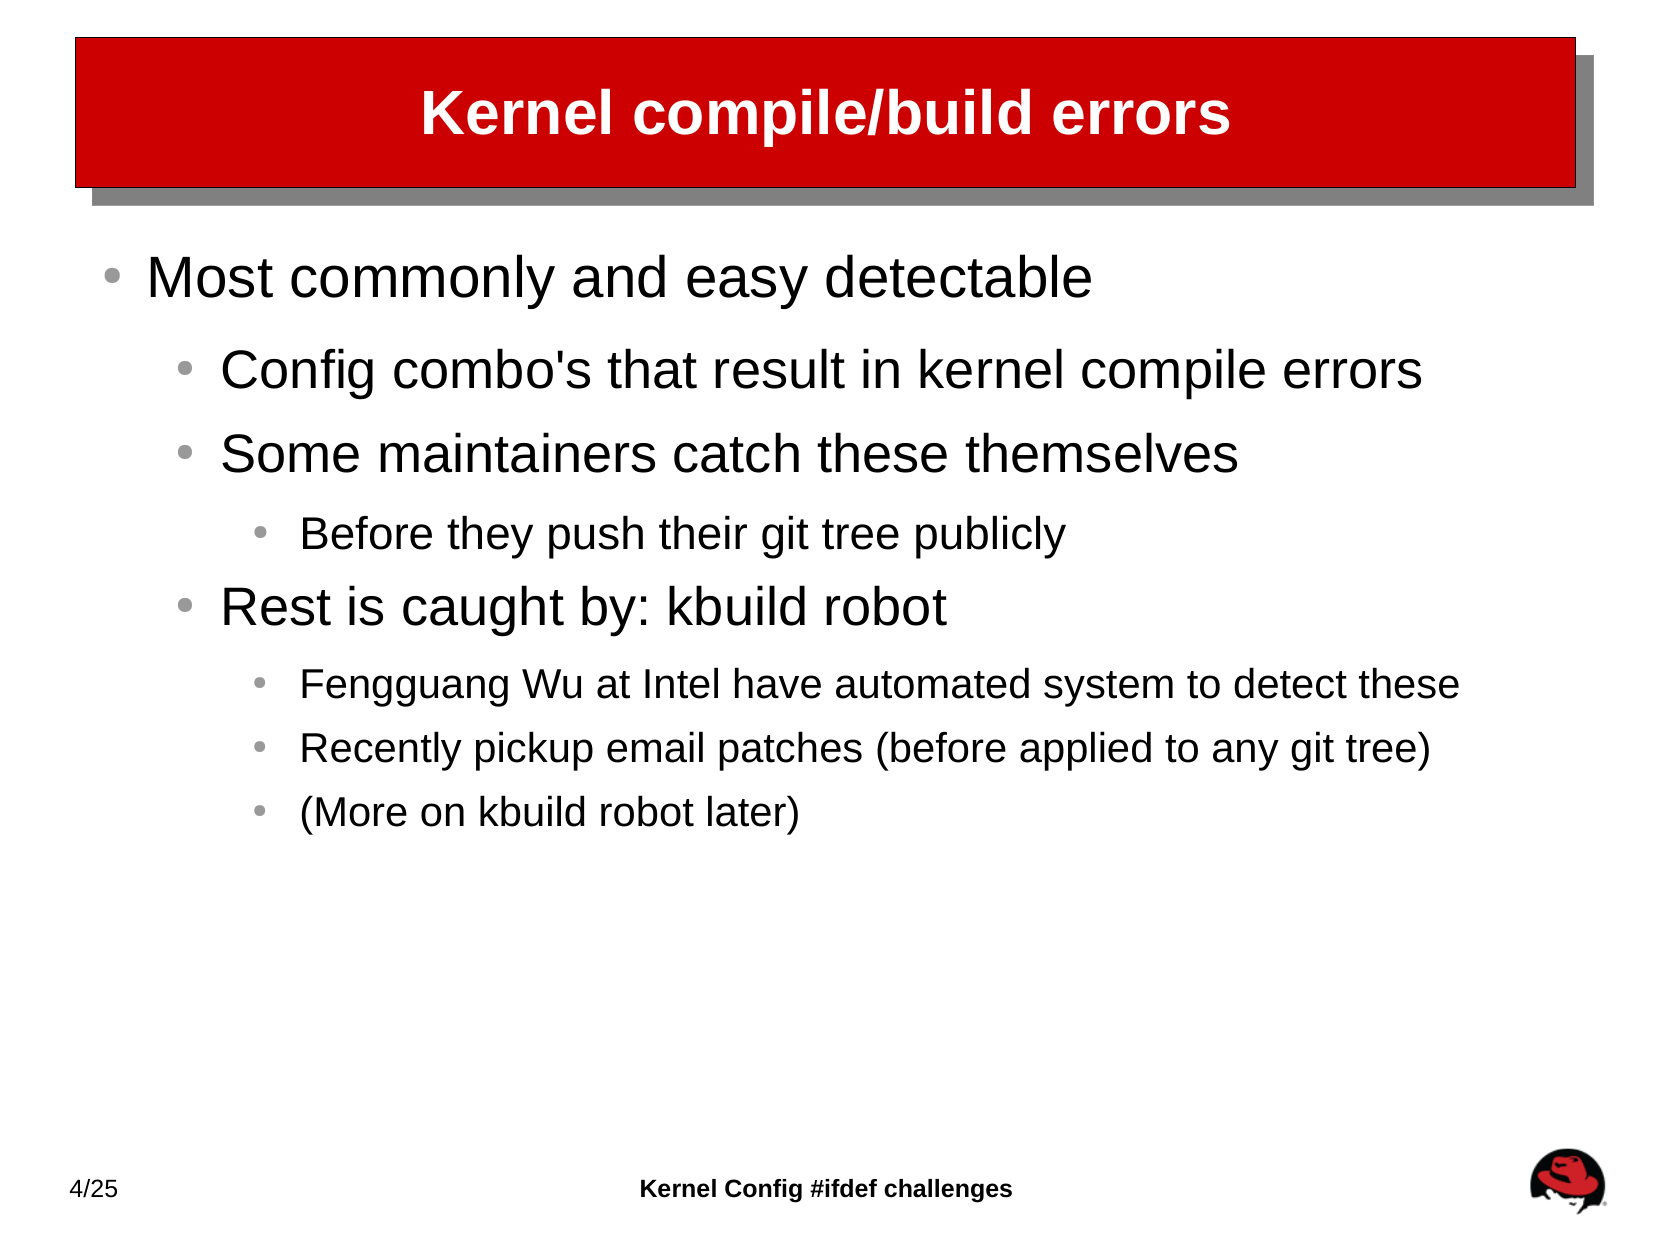

# Kernel compile/build errors
Most commonly and easy detectable
Config combo's that result in kernel compile errors
Some maintainers catch these themselves
Before they push their git tree publicly
Rest is caught by: kbuild robot
Fengguang Wu at Intel have automated system to detect these
Recently pickup email patches (before applied to any git tree)
(More on kbuild robot later)